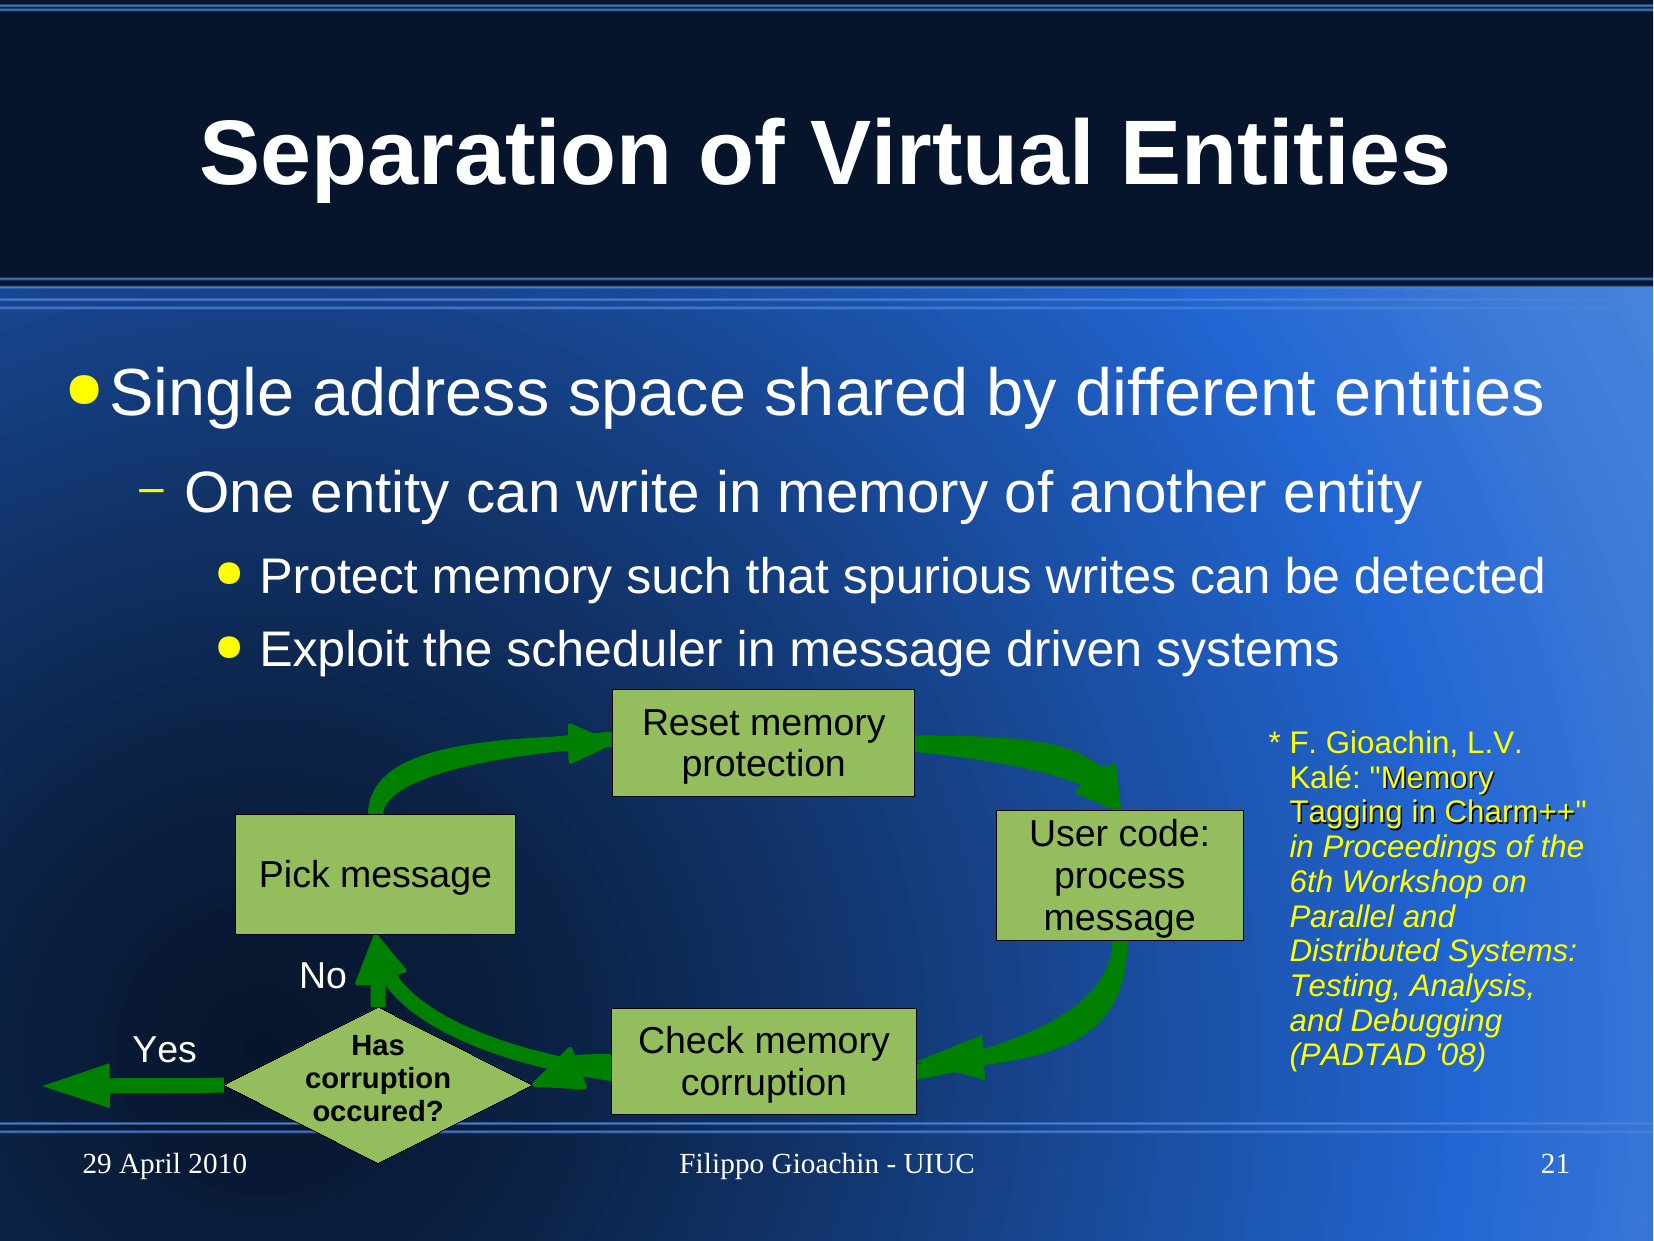

# Separation of Virtual Entities
Single address space shared by different entities
One entity can write in memory of another entity
Protect memory such that spurious writes can be detected
Exploit the scheduler in message driven systems
Reset memory
protection
No
Has
corruption
occured?
Check memory
corruption
Yes
* F. Gioachin, L.V. Kalé: "Memory Tagging in Charm++" in Proceedings of the 6th Workshop on Parallel and Distributed Systems: Testing, Analysis, and Debugging (PADTAD '08)
User code:
process
message
Pick message
29 April 2010
Filippo Gioachin - UIUC
21